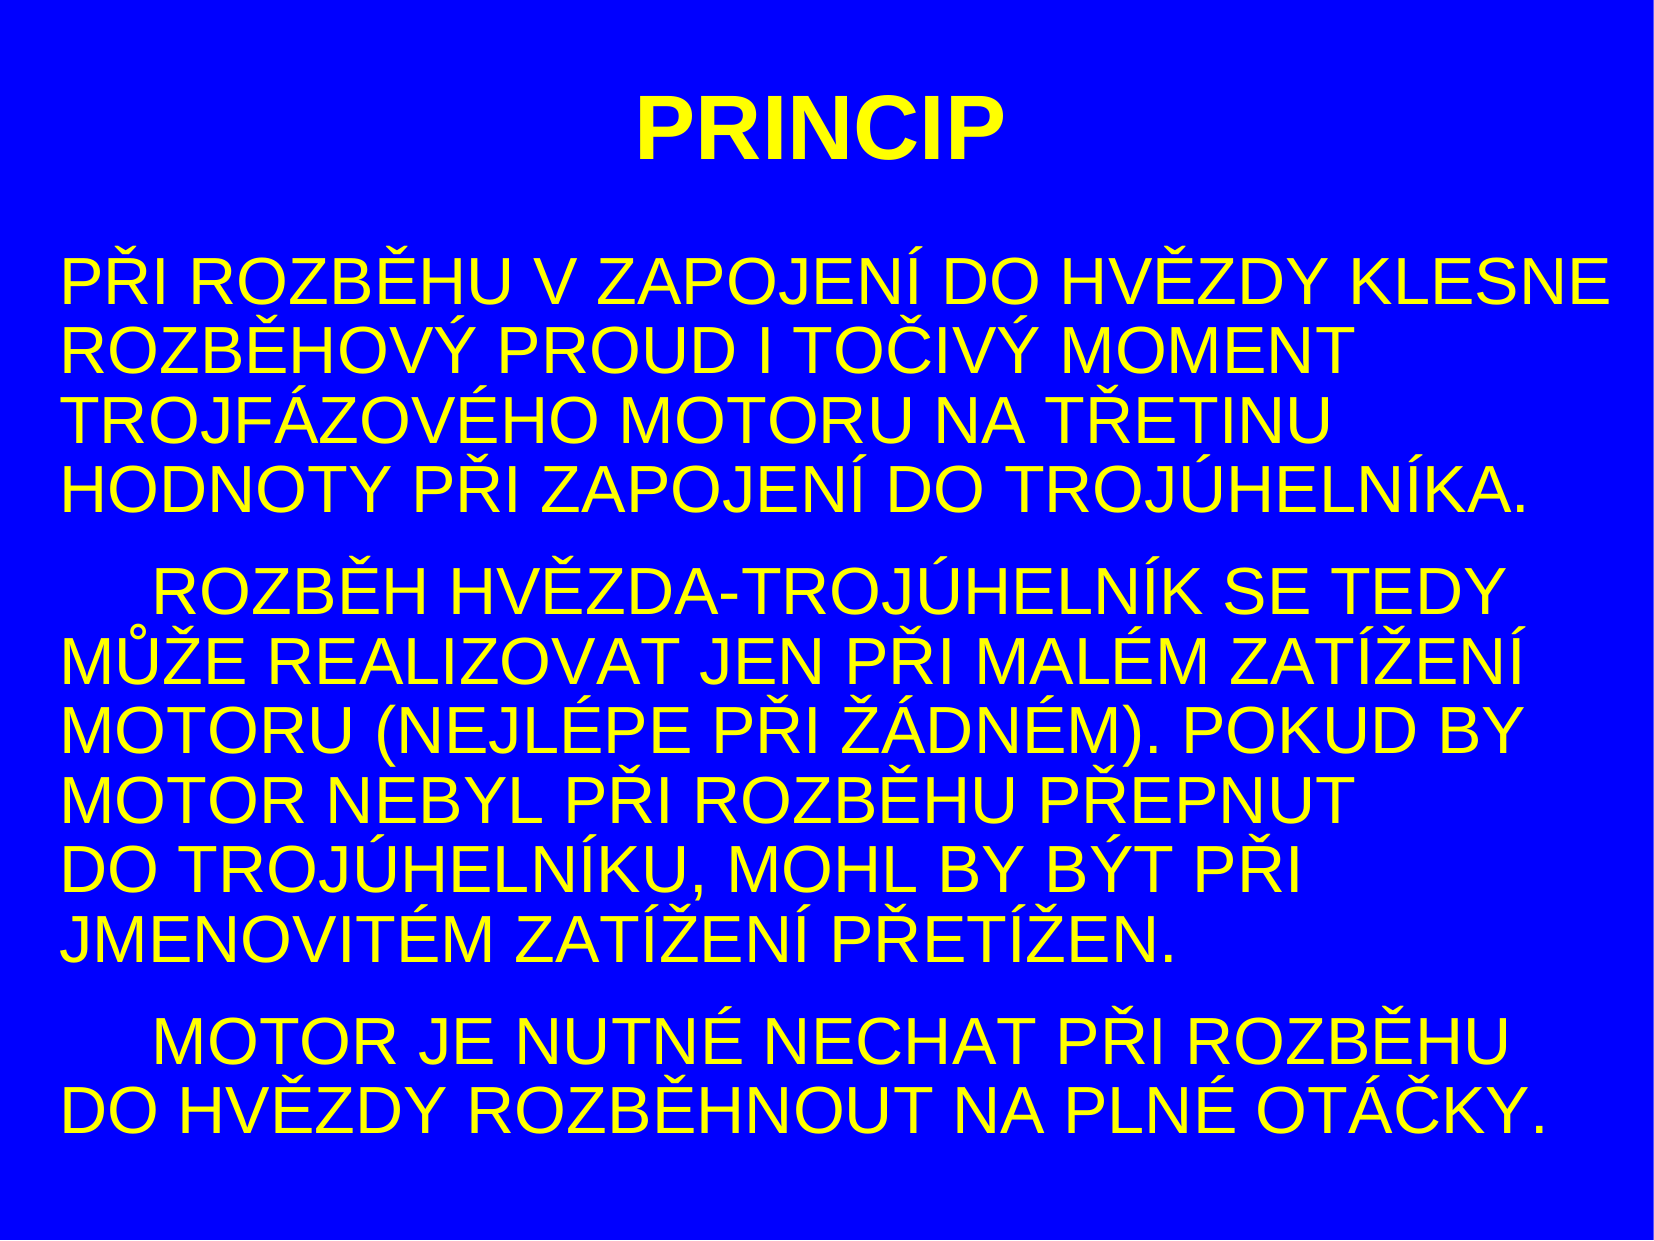

# PRINCIP
PŘI ROZBĚHU V ZAPOJENÍ DO HVĚZDY KLESNE
ROZBĚHOVÝ PROUD I TOČIVÝ MOMENT
TROJFÁZOVÉHO MOTORU NA TŘETINU
HODNOTY PŘI ZAPOJENÍ DO TROJÚHELNÍKA.
 ROZBĚH HVĚZDA-TROJÚHELNÍK SE TEDY
MŮŽE REALIZOVAT JEN PŘI MALÉM ZATÍŽENÍ
MOTORU (NEJLÉPE PŘI ŽÁDNÉM). POKUD BY
MOTOR NEBYL PŘI ROZBĚHU PŘEPNUT
DO TROJÚHELNÍKU, MOHL BY BÝT PŘI
JMENOVITÉM ZATÍŽENÍ PŘETÍŽEN.
 MOTOR JE NUTNÉ NECHAT PŘI ROZBĚHU
DO HVĚZDY ROZBĚHNOUT NA PLNÉ OTÁČKY.